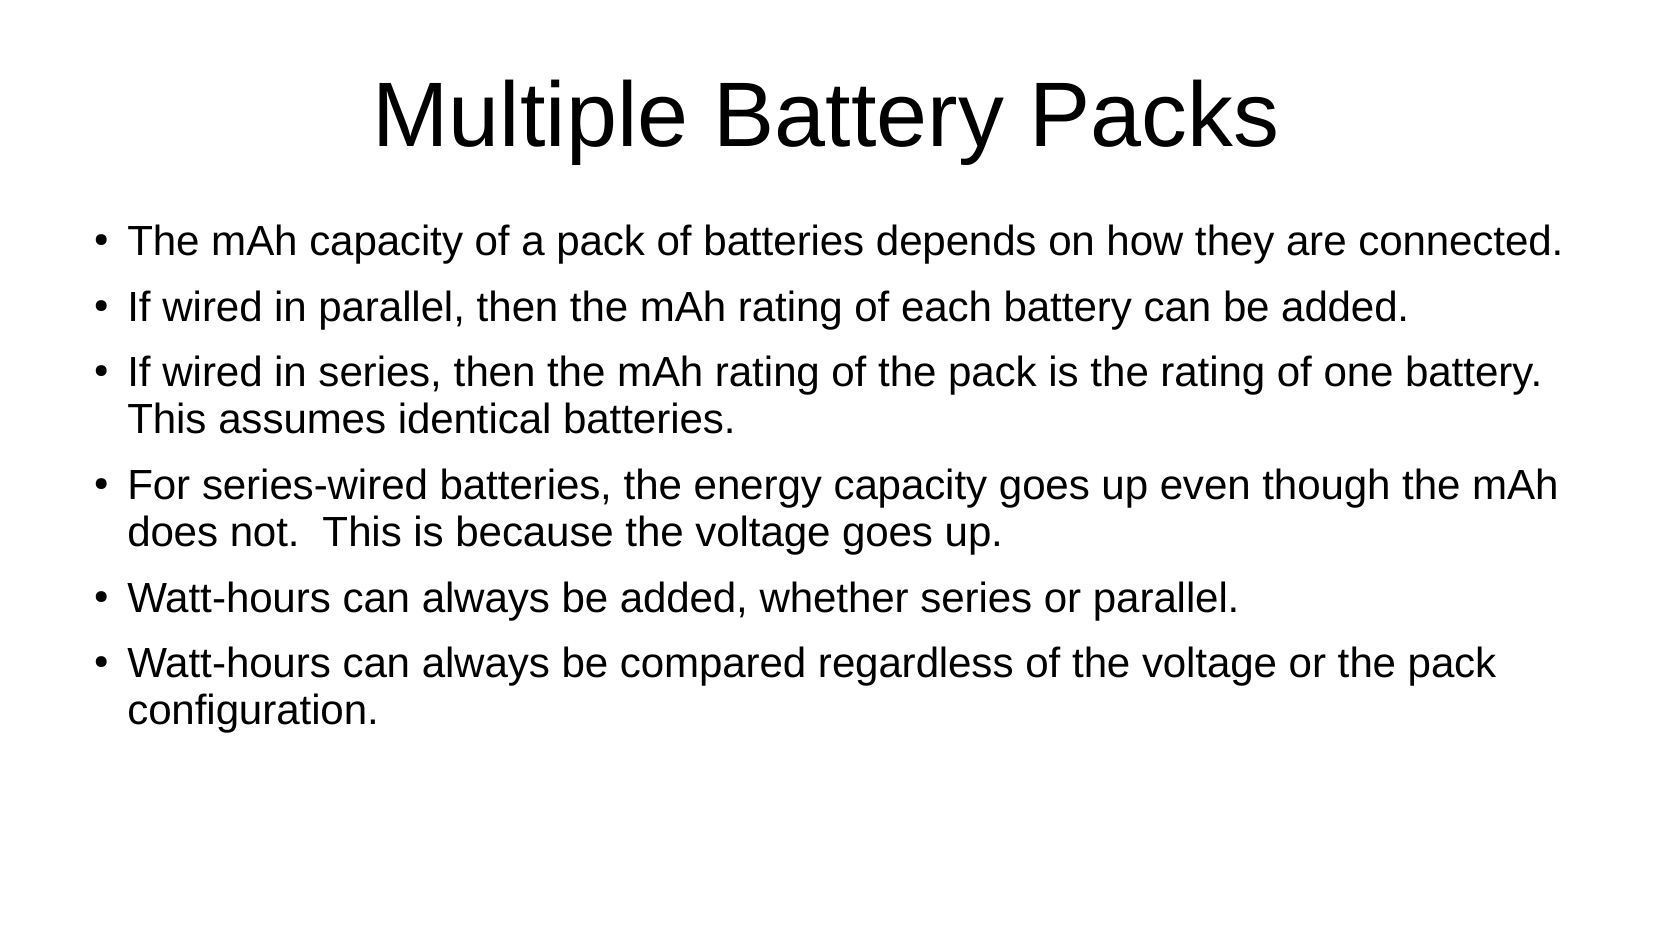

# Multiple Battery Packs
The mAh capacity of a pack of batteries depends on how they are connected.
If wired in parallel, then the mAh rating of each battery can be added.
If wired in series, then the mAh rating of the pack is the rating of one battery. This assumes identical batteries.
For series-wired batteries, the energy capacity goes up even though the mAh does not. This is because the voltage goes up.
Watt-hours can always be added, whether series or parallel.
Watt-hours can always be compared regardless of the voltage or the pack configuration.